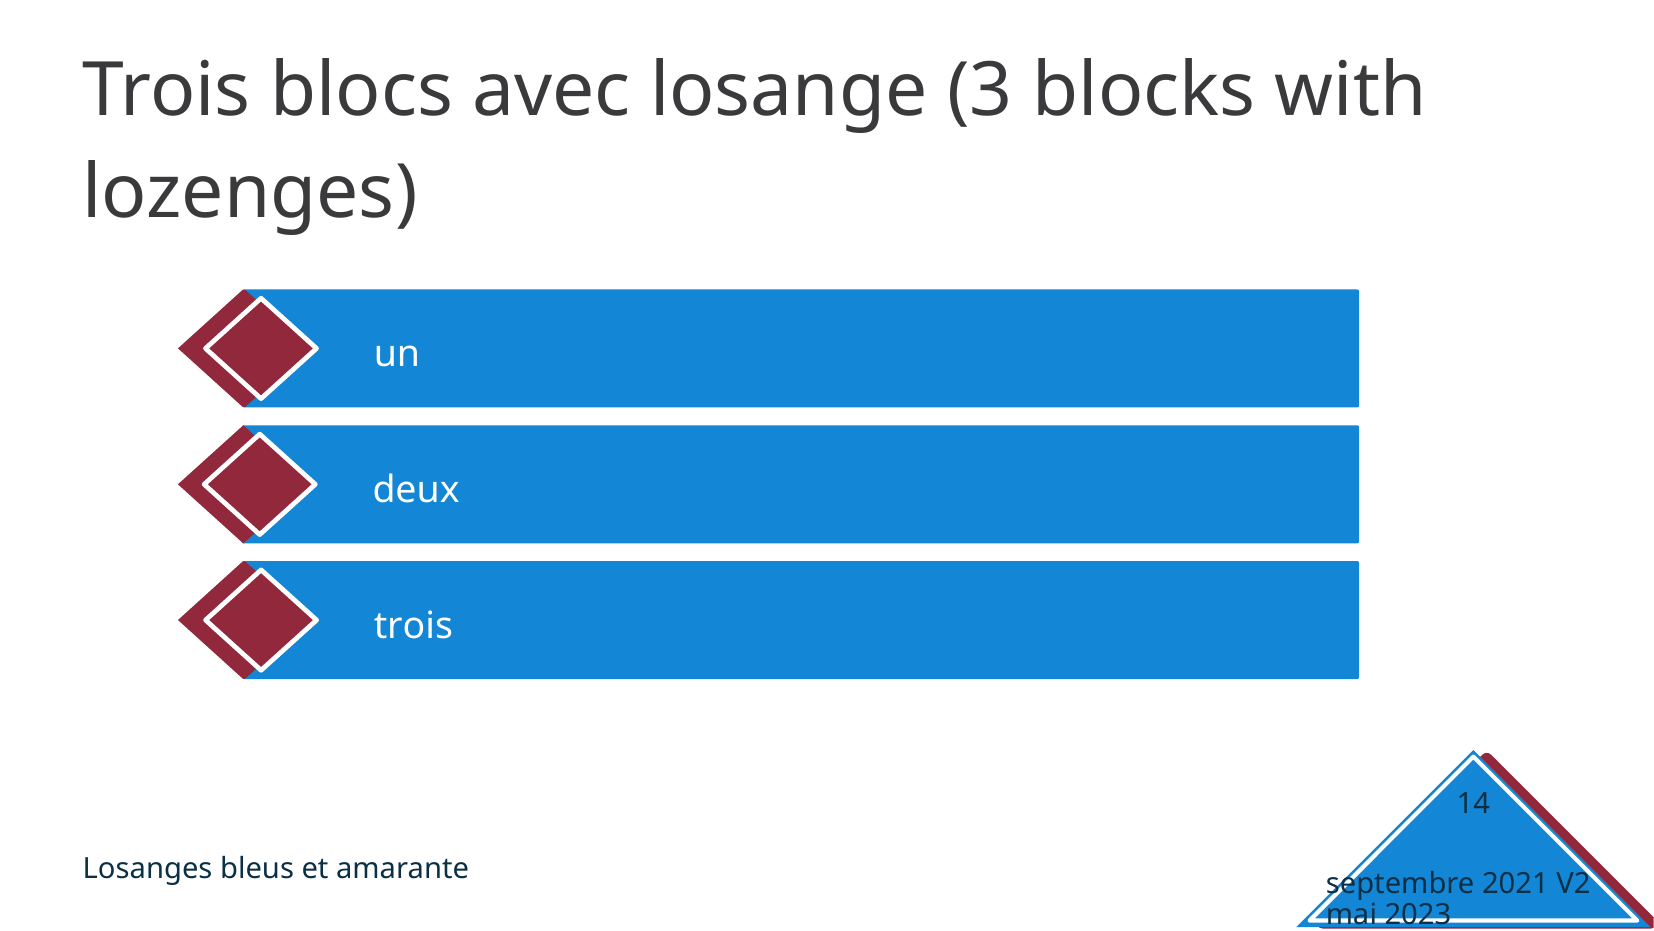

# Trois blocs avec losange (3 blocks with lozenges)
un
deux
trois
14
Losanges bleus et amarante
septembre 2021 V2 mai 2023